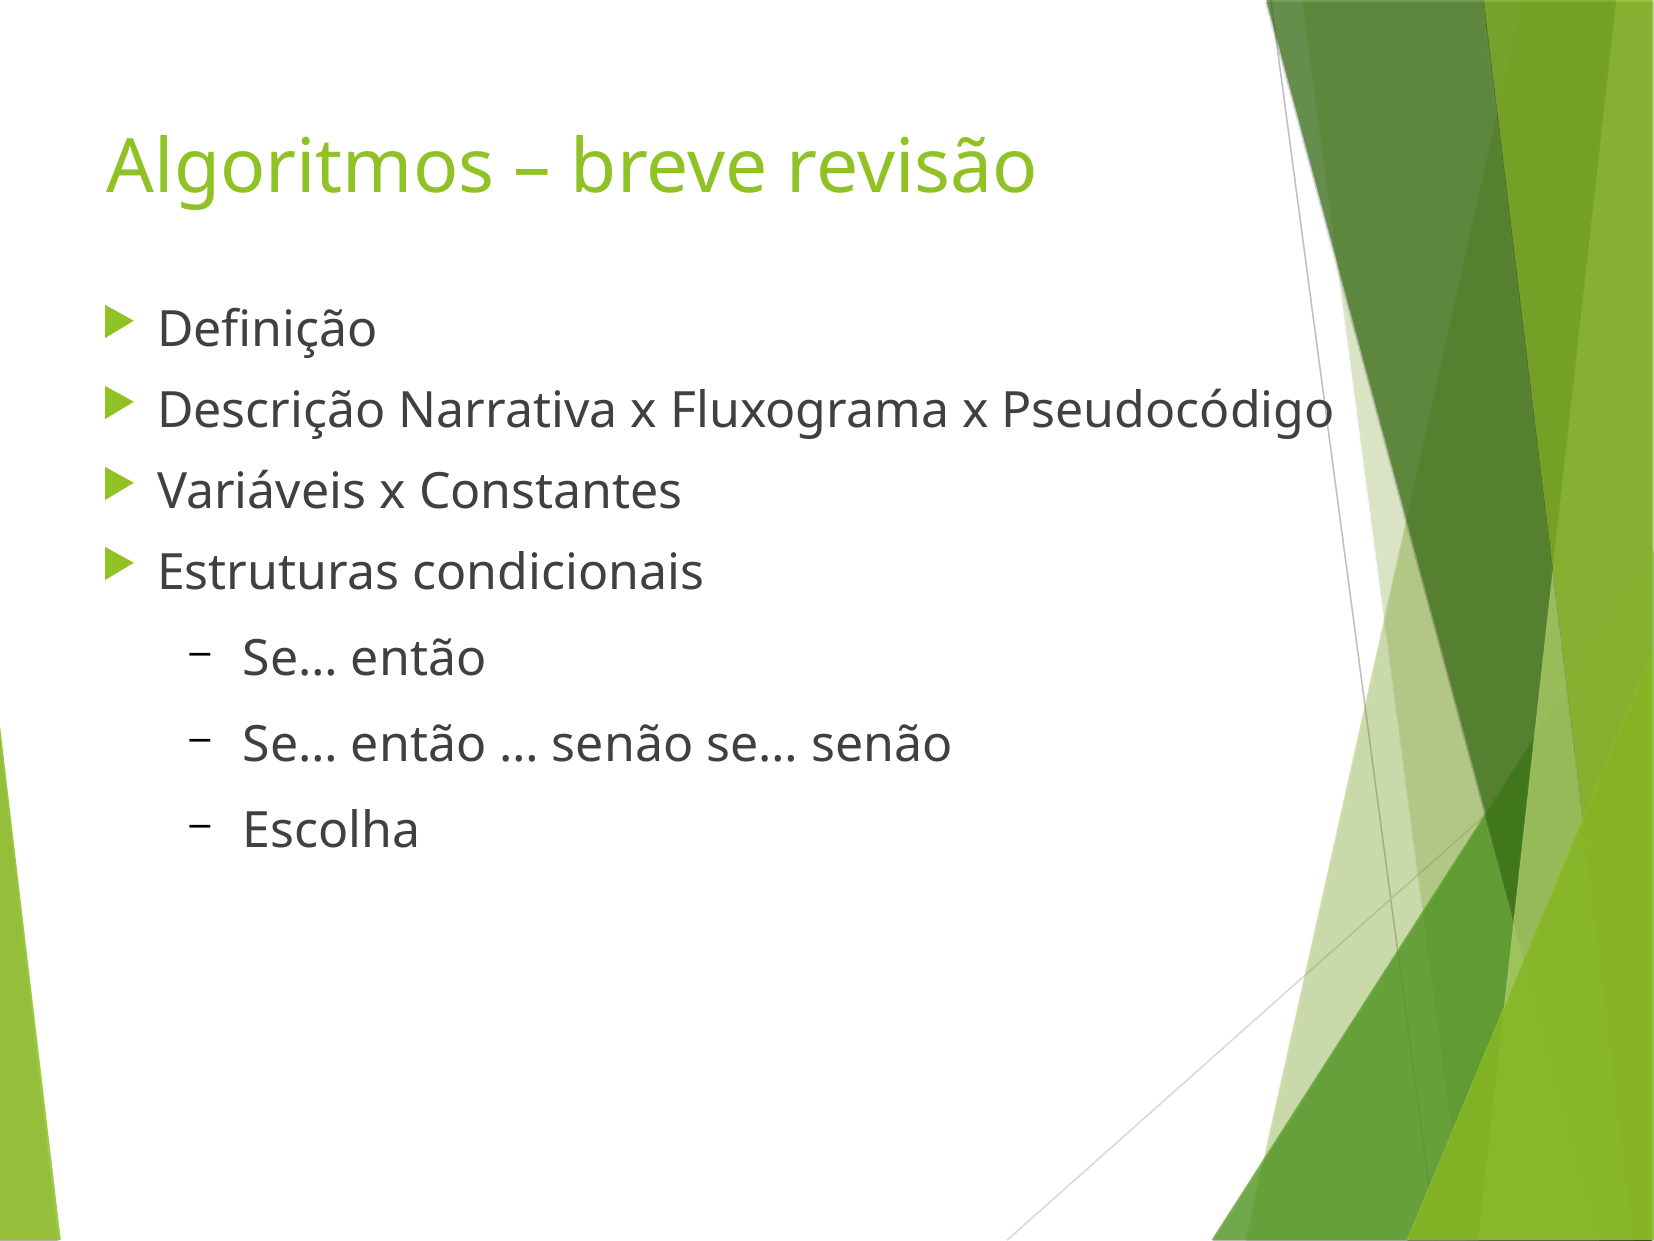

# Algoritmos – breve revisão
Definição
Descrição Narrativa x Fluxograma x Pseudocódigo
Variáveis x Constantes
Estruturas condicionais
Se… então
Se… então … senão se… senão
Escolha